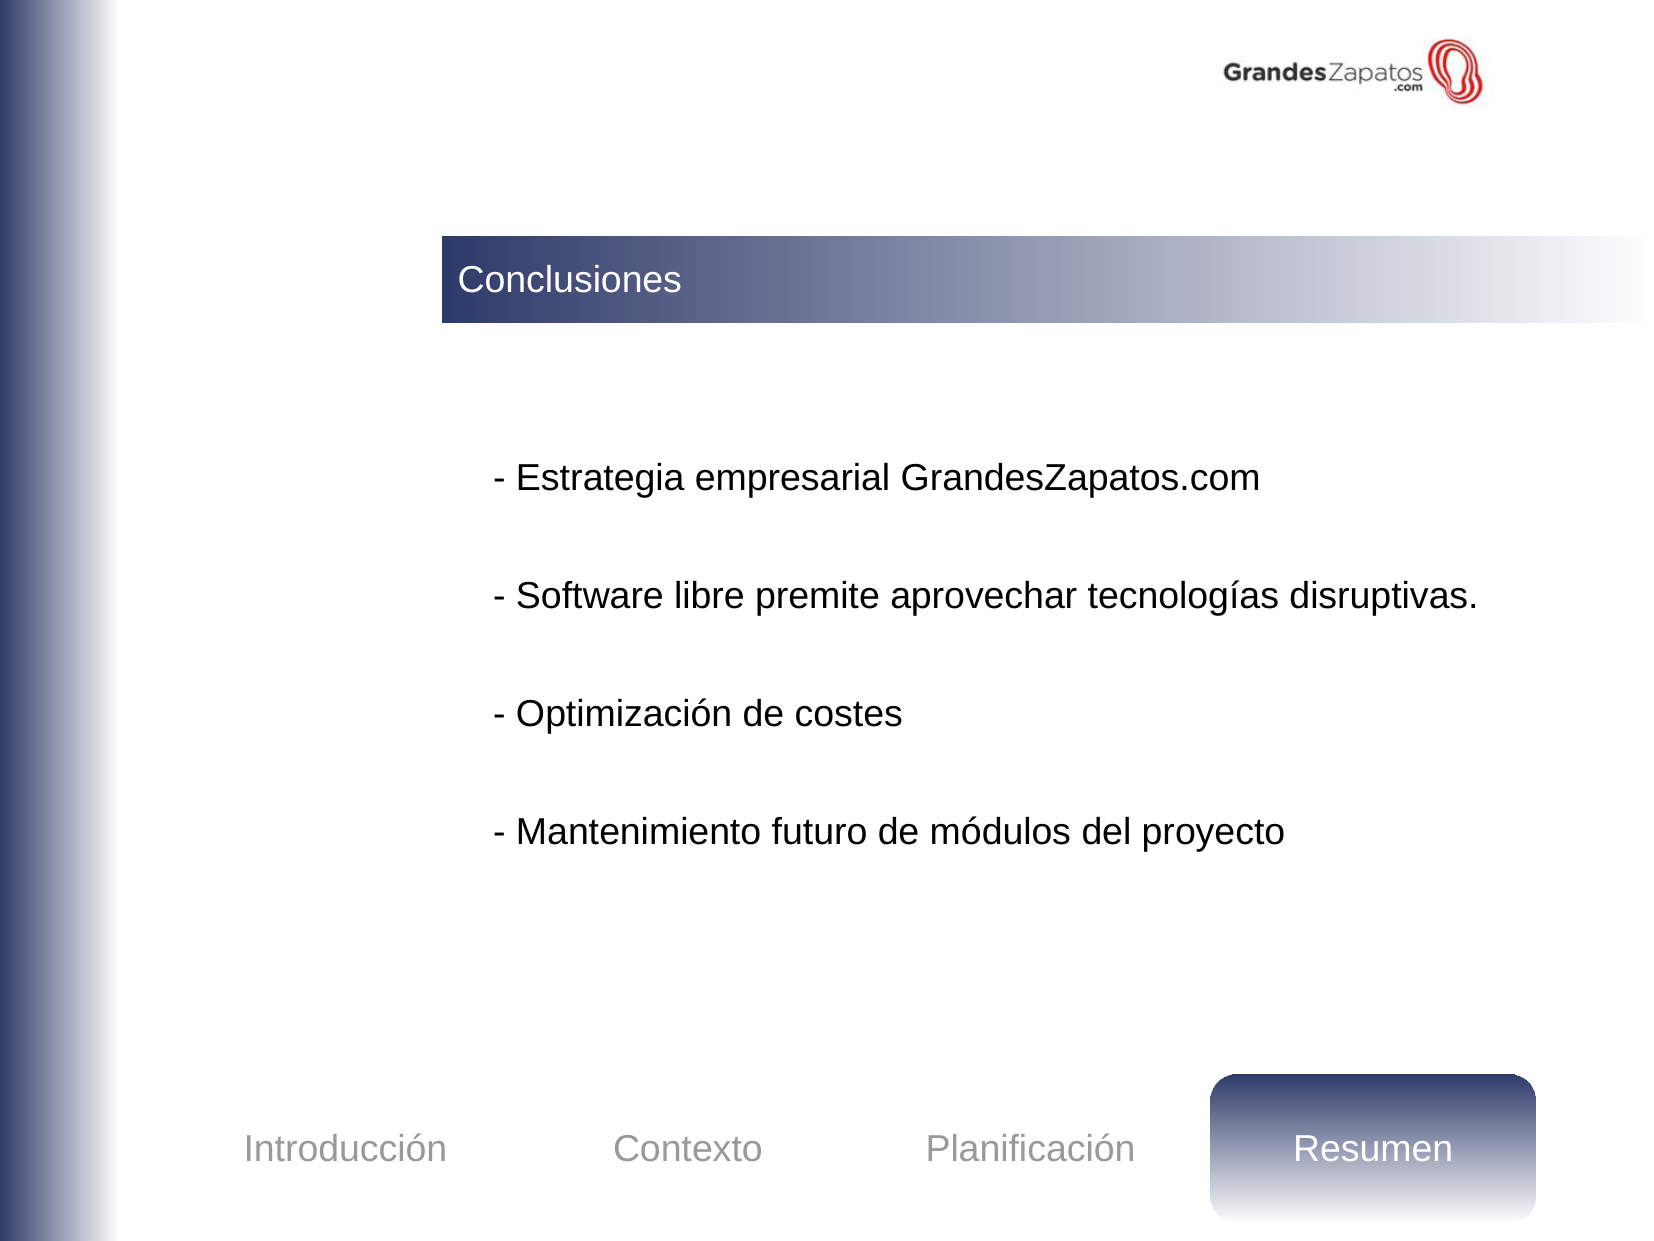

Conclusiones
- Estrategia empresarial GrandesZapatos.com
- Software libre premite aprovechar tecnologías disruptivas.
- Optimización de costes
- Mantenimiento futuro de módulos del proyecto
Introducción
Contexto
Planificación
Resumen